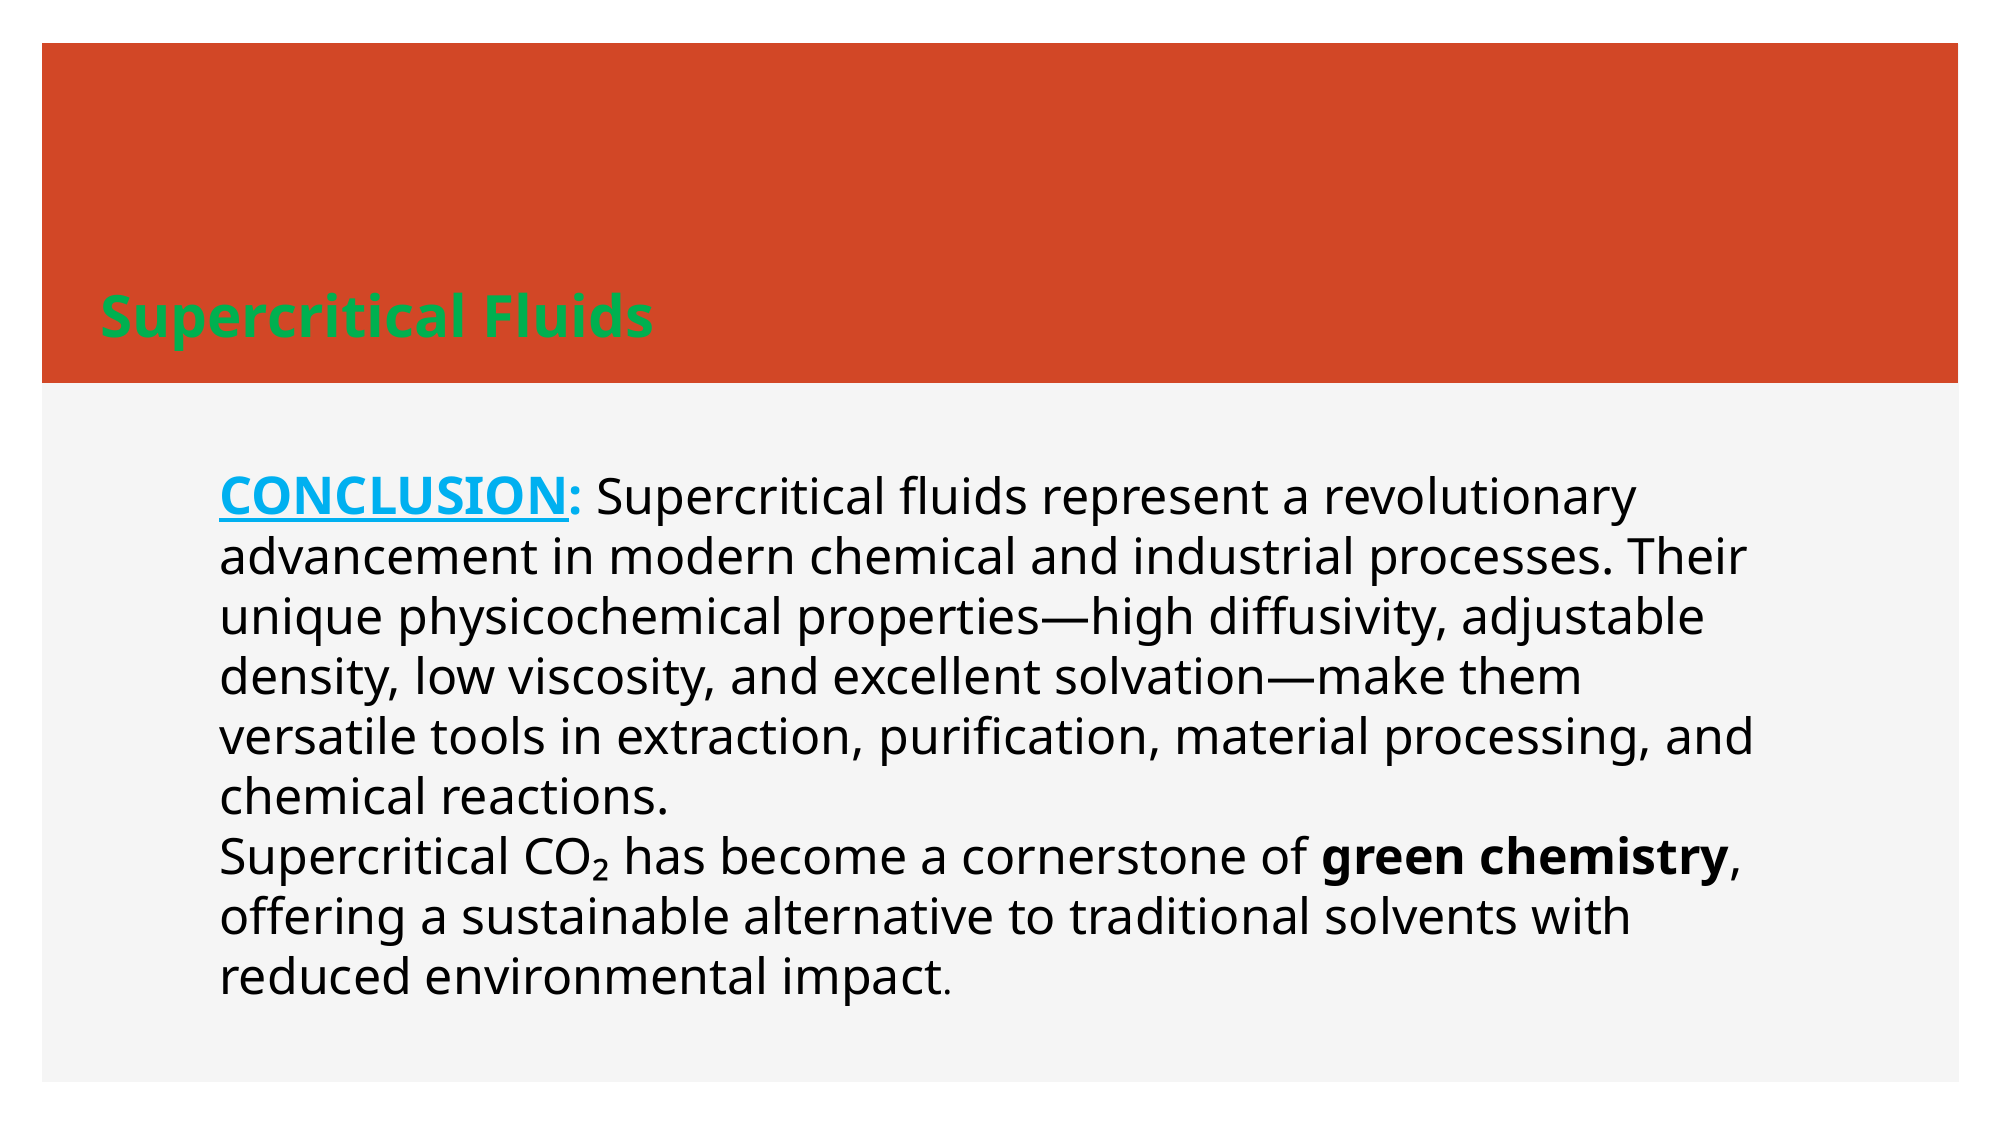

# Supercritical Fluids
CONCLUSION: Supercritical fluids represent a revolutionary advancement in modern chemical and industrial processes. Their unique physicochemical properties—high diffusivity, adjustable density, low viscosity, and excellent solvation—make them versatile tools in extraction, purification, material processing, and chemical reactions.
Supercritical CO₂ has become a cornerstone of green chemistry, offering a sustainable alternative to traditional solvents with reduced environmental impact.